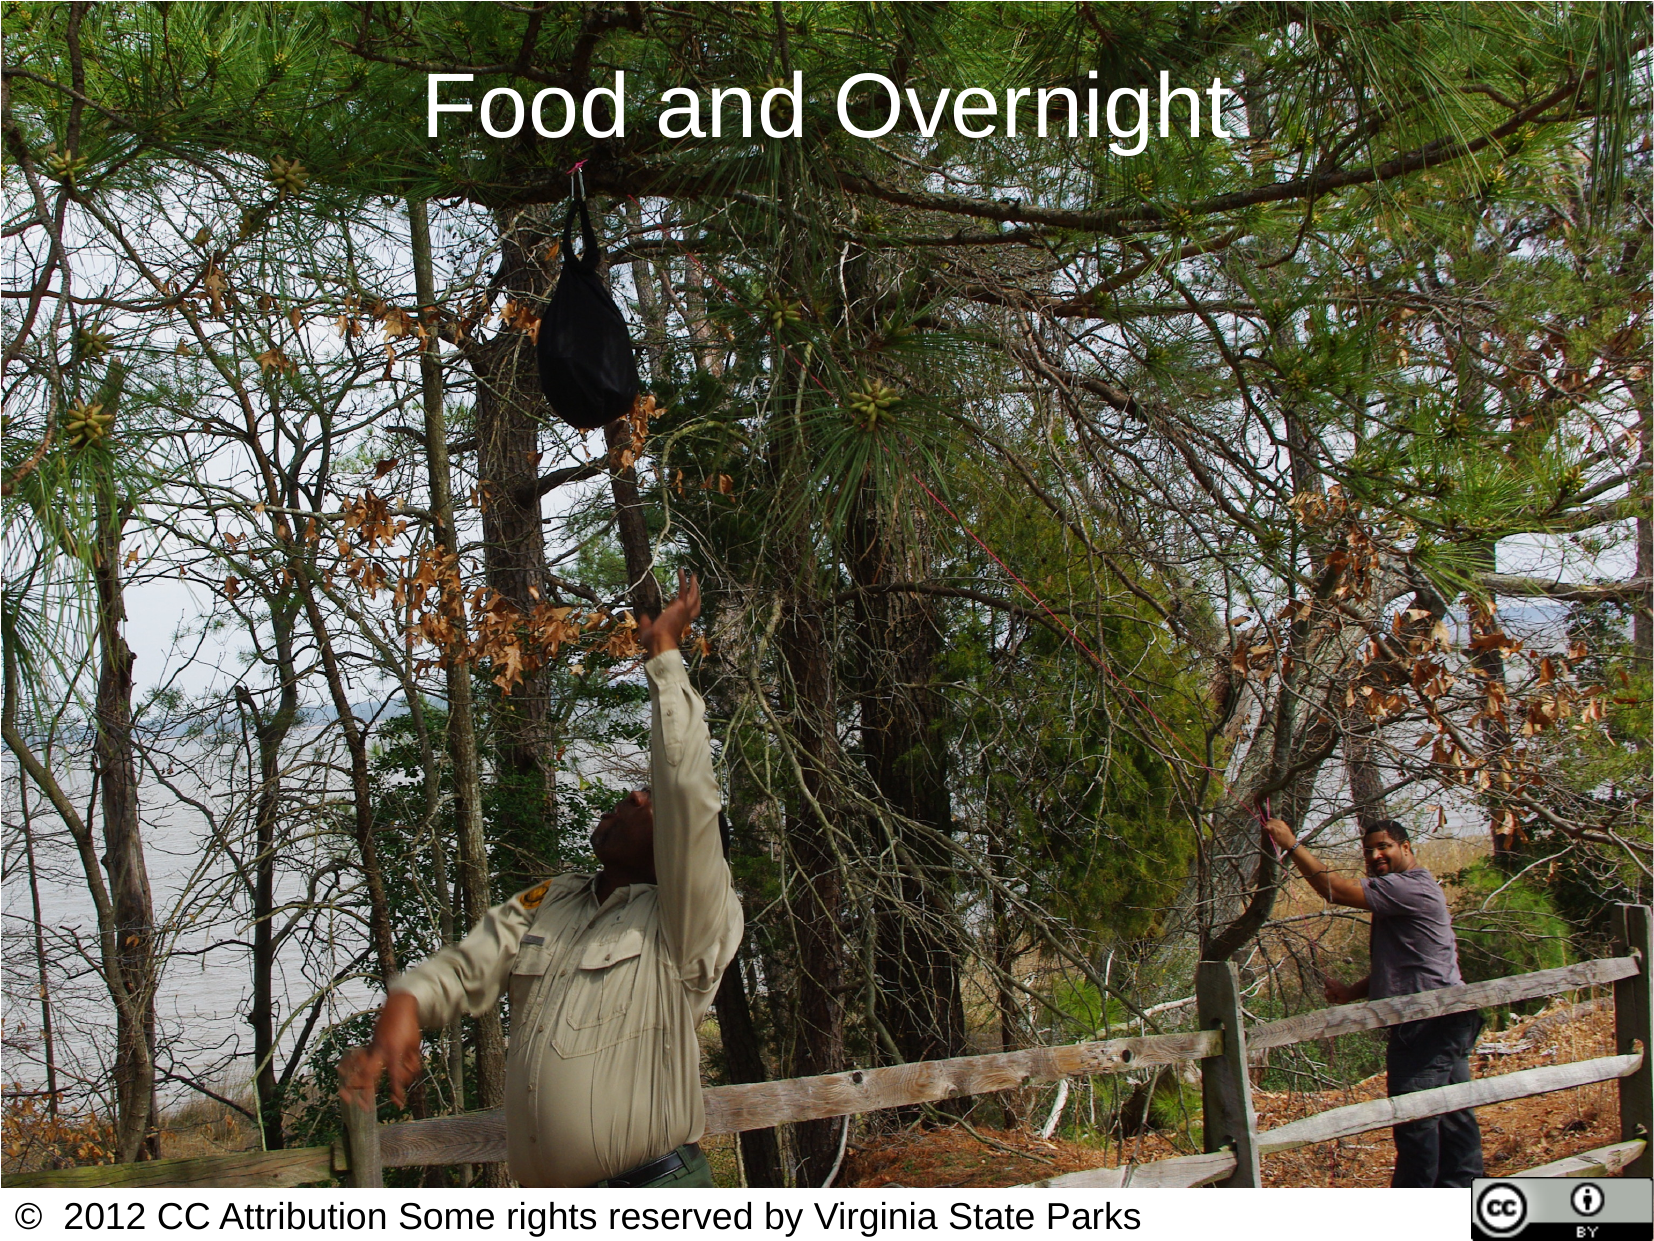

# Food and Overnight
© 2012 CC Attribution Some rights reserved by Virginia State Parks